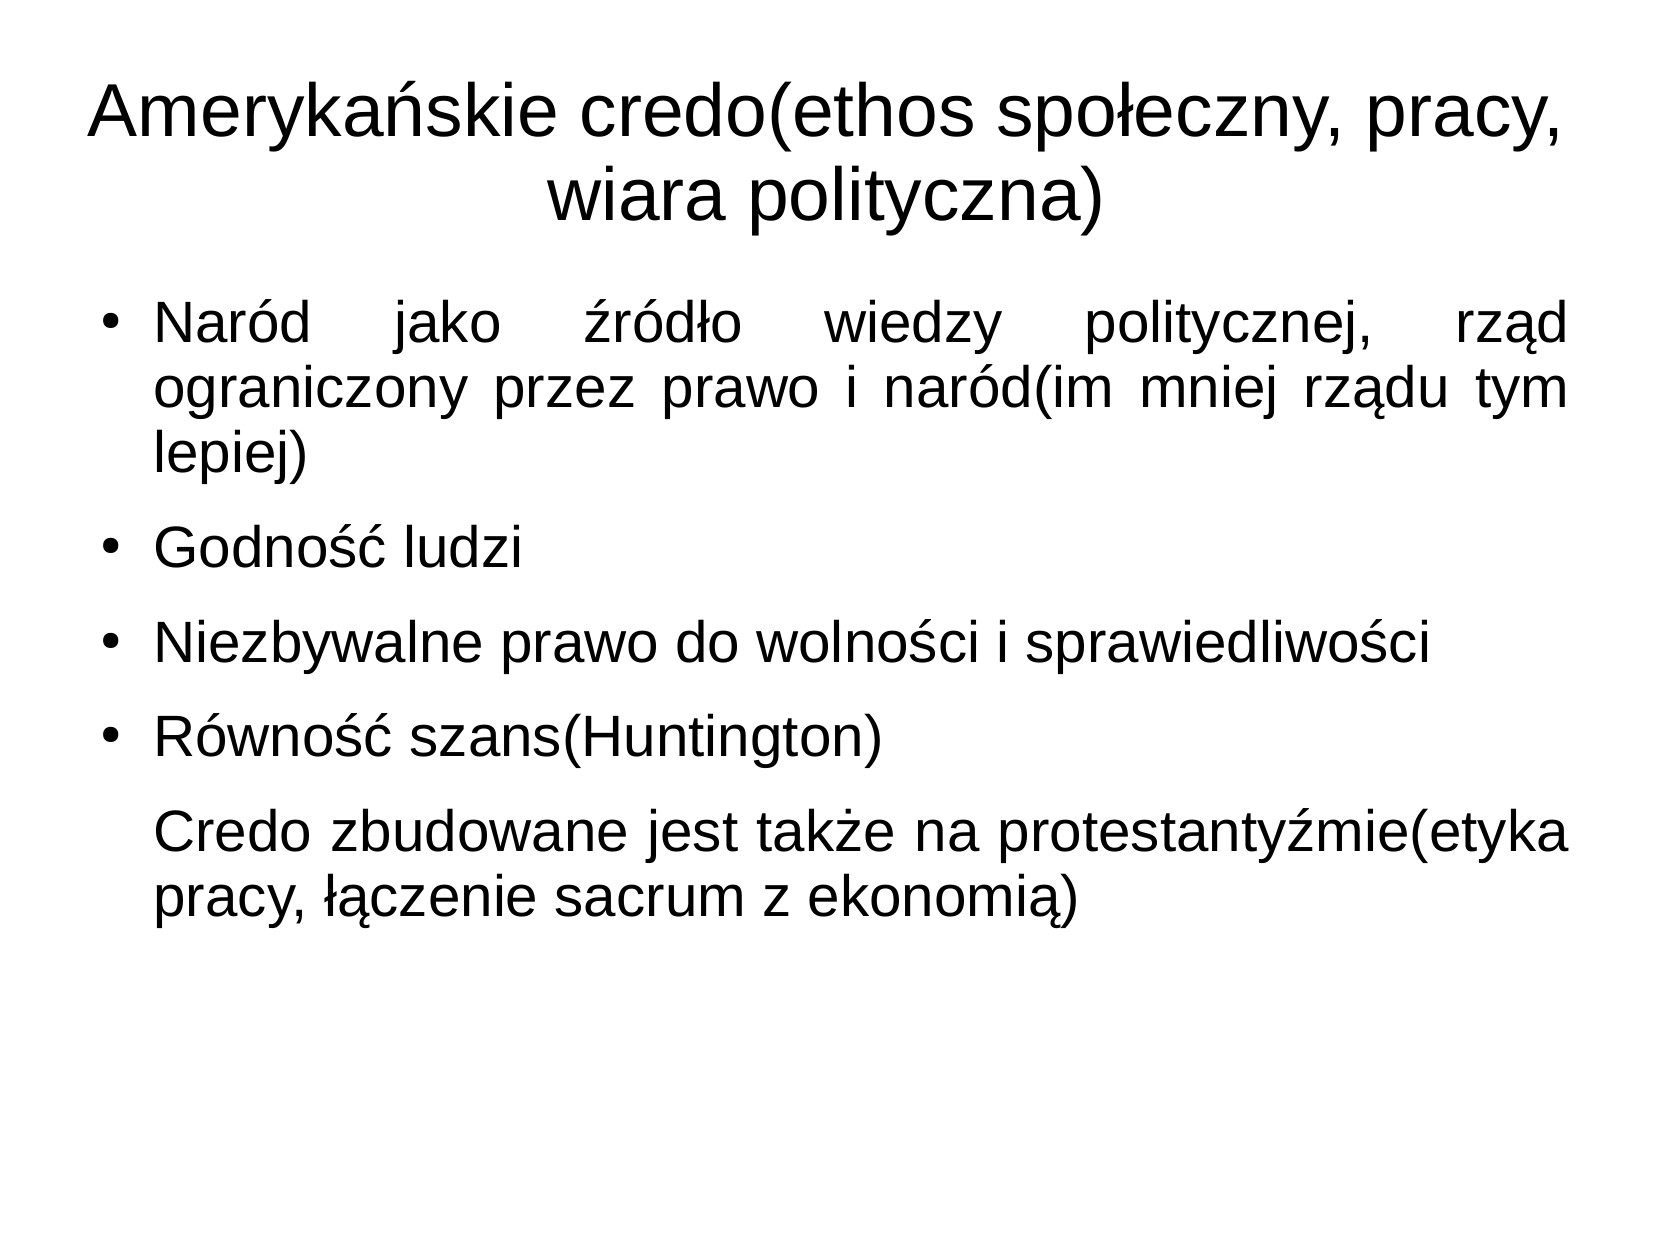

# Amerykańskie credo(ethos społeczny, pracy, wiara polityczna)
Naród jako źródło wiedzy politycznej, rząd ograniczony przez prawo i naród(im mniej rządu tym lepiej)
Godność ludzi
Niezbywalne prawo do wolności i sprawiedliwości
Równość szans(Huntington)
Credo zbudowane jest także na protestantyźmie(etyka pracy, łączenie sacrum z ekonomią)